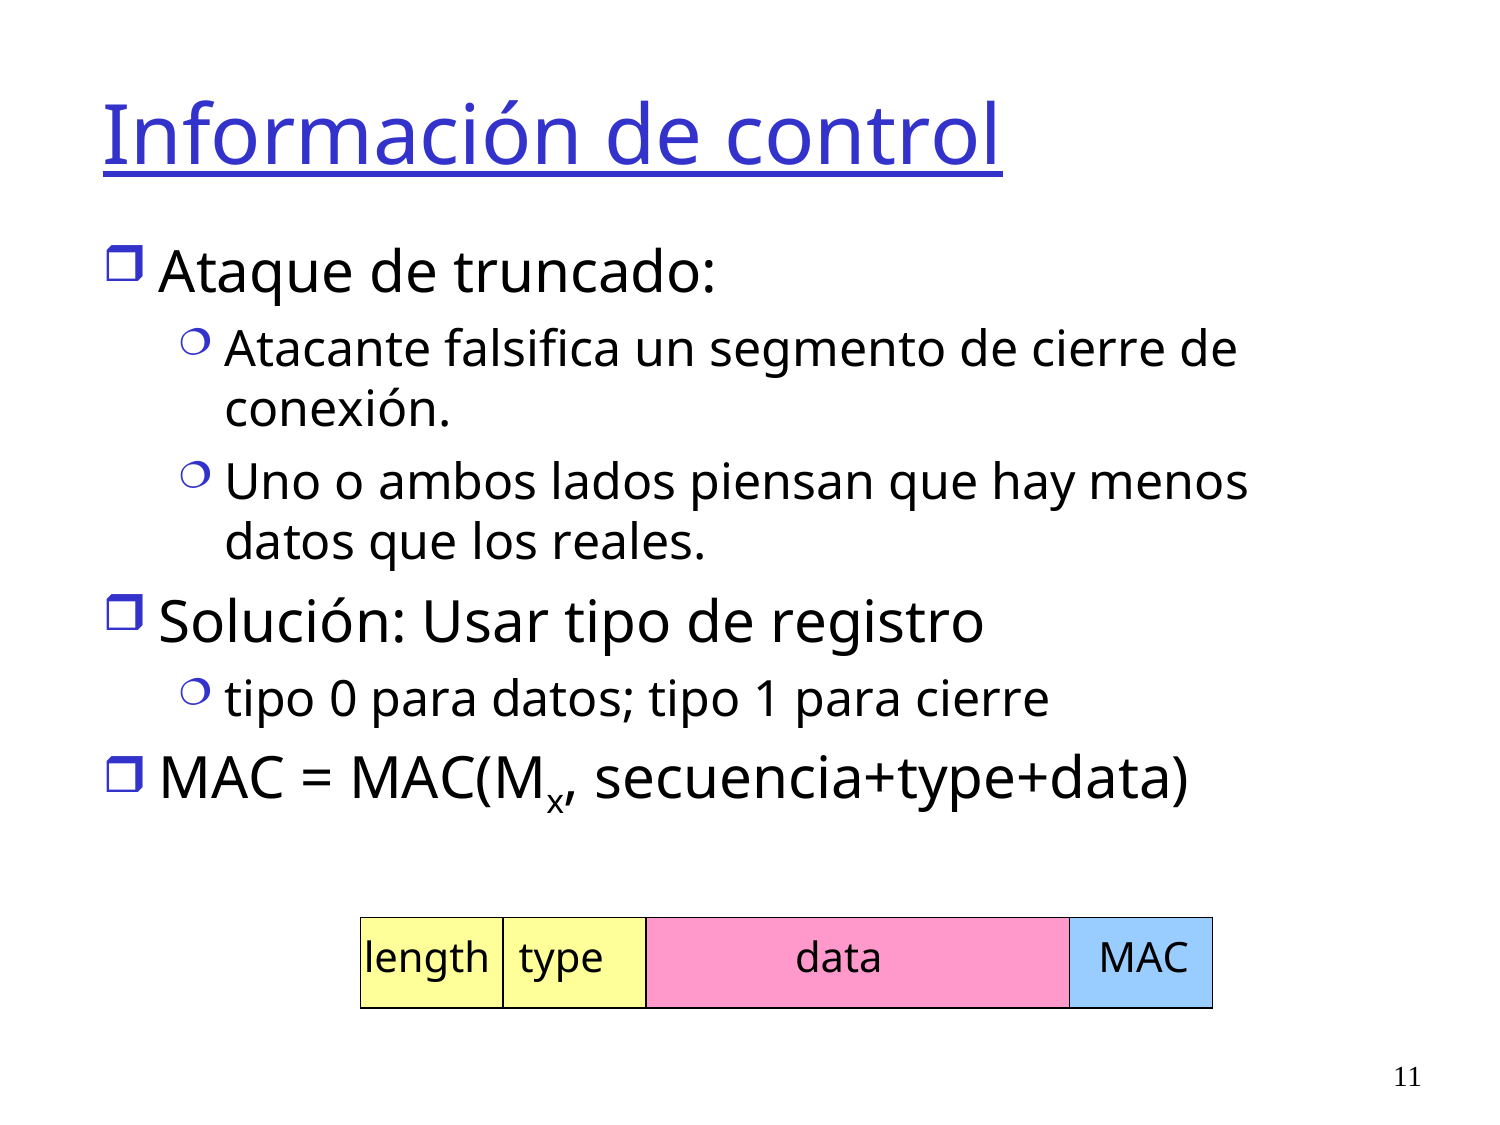

# Información de control
Ataque de truncado:
Atacante falsifica un segmento de cierre de conexión.
Uno o ambos lados piensan que hay menos datos que los reales.
Solución: Usar tipo de registro
tipo 0 para datos; tipo 1 para cierre
MAC = MAC(Mx, secuencia+type+data)
length
type
data
MAC